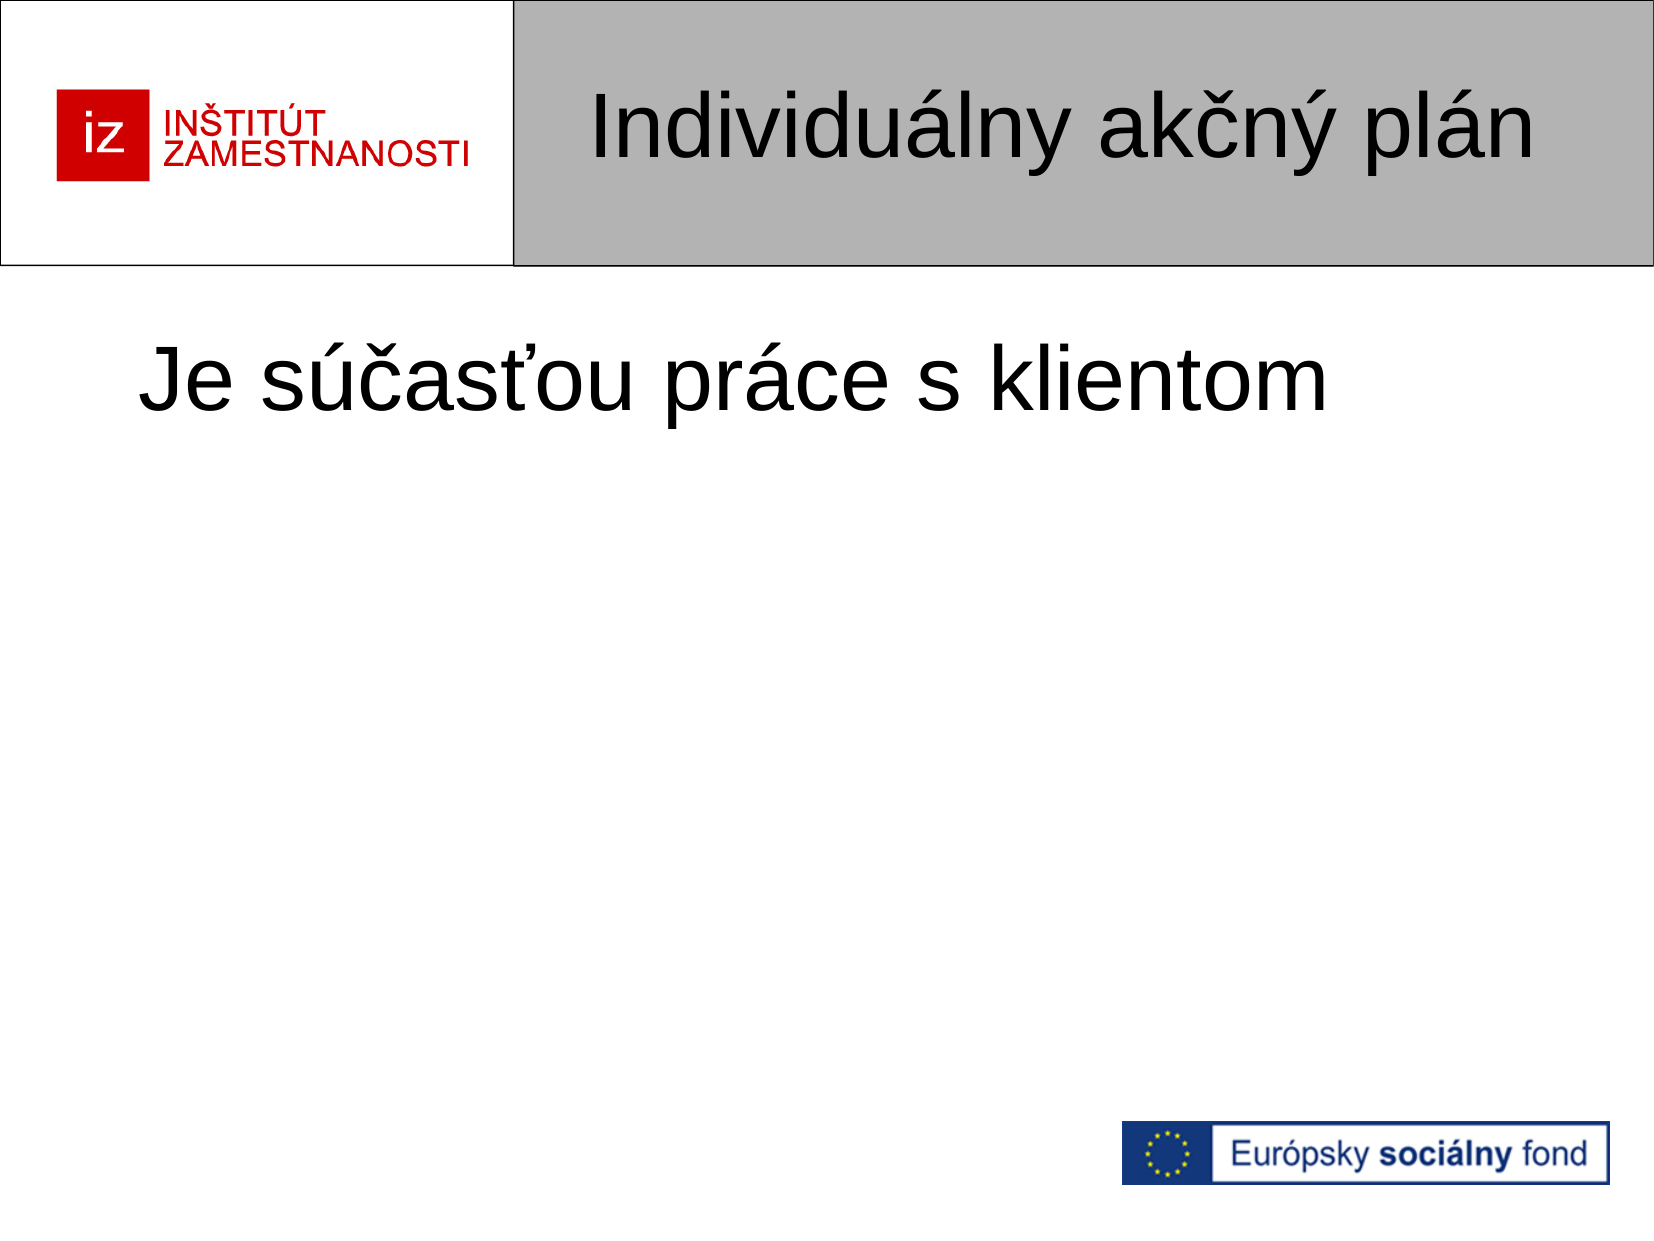

# Individuálny akčný plán
Je súčasťou práce s klientom